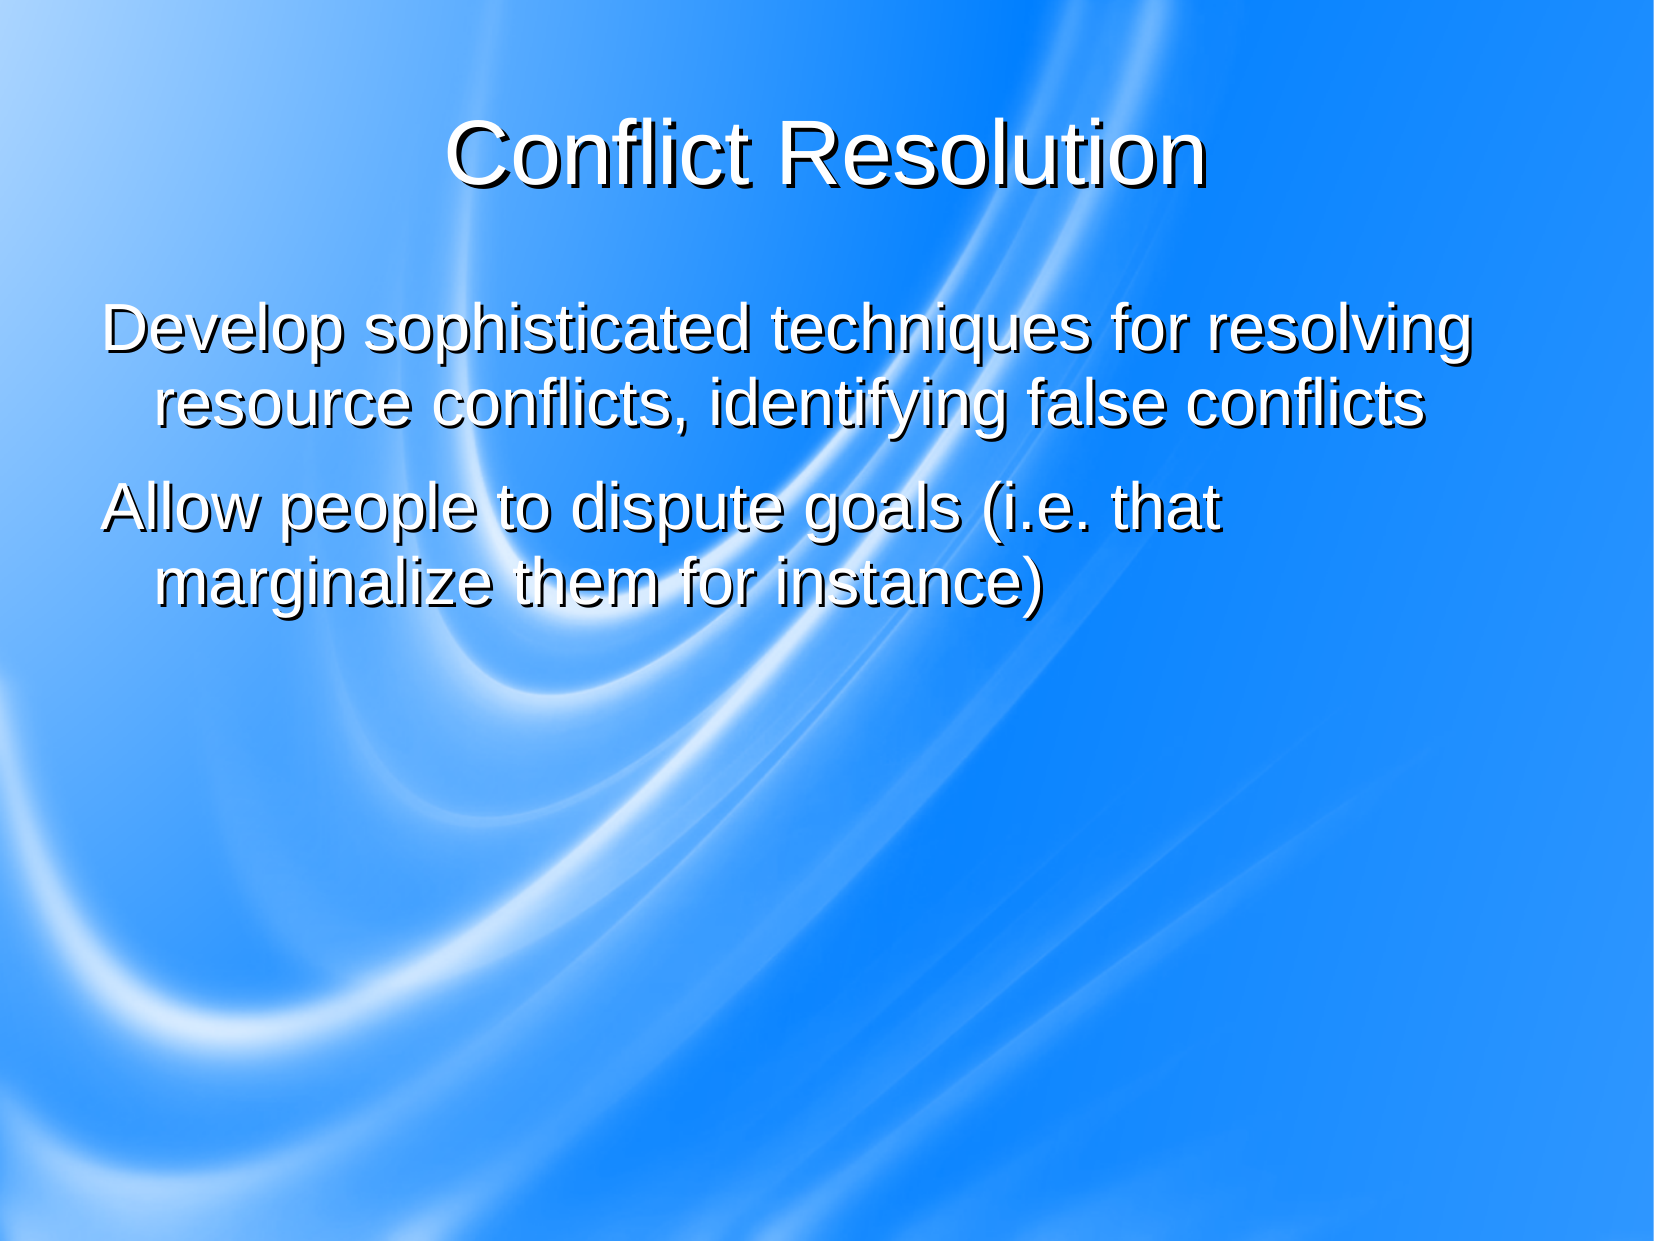

# Conflict Resolution
Develop sophisticated techniques for resolving resource conflicts, identifying false conflicts
Allow people to dispute goals (i.e. that marginalize them for instance)